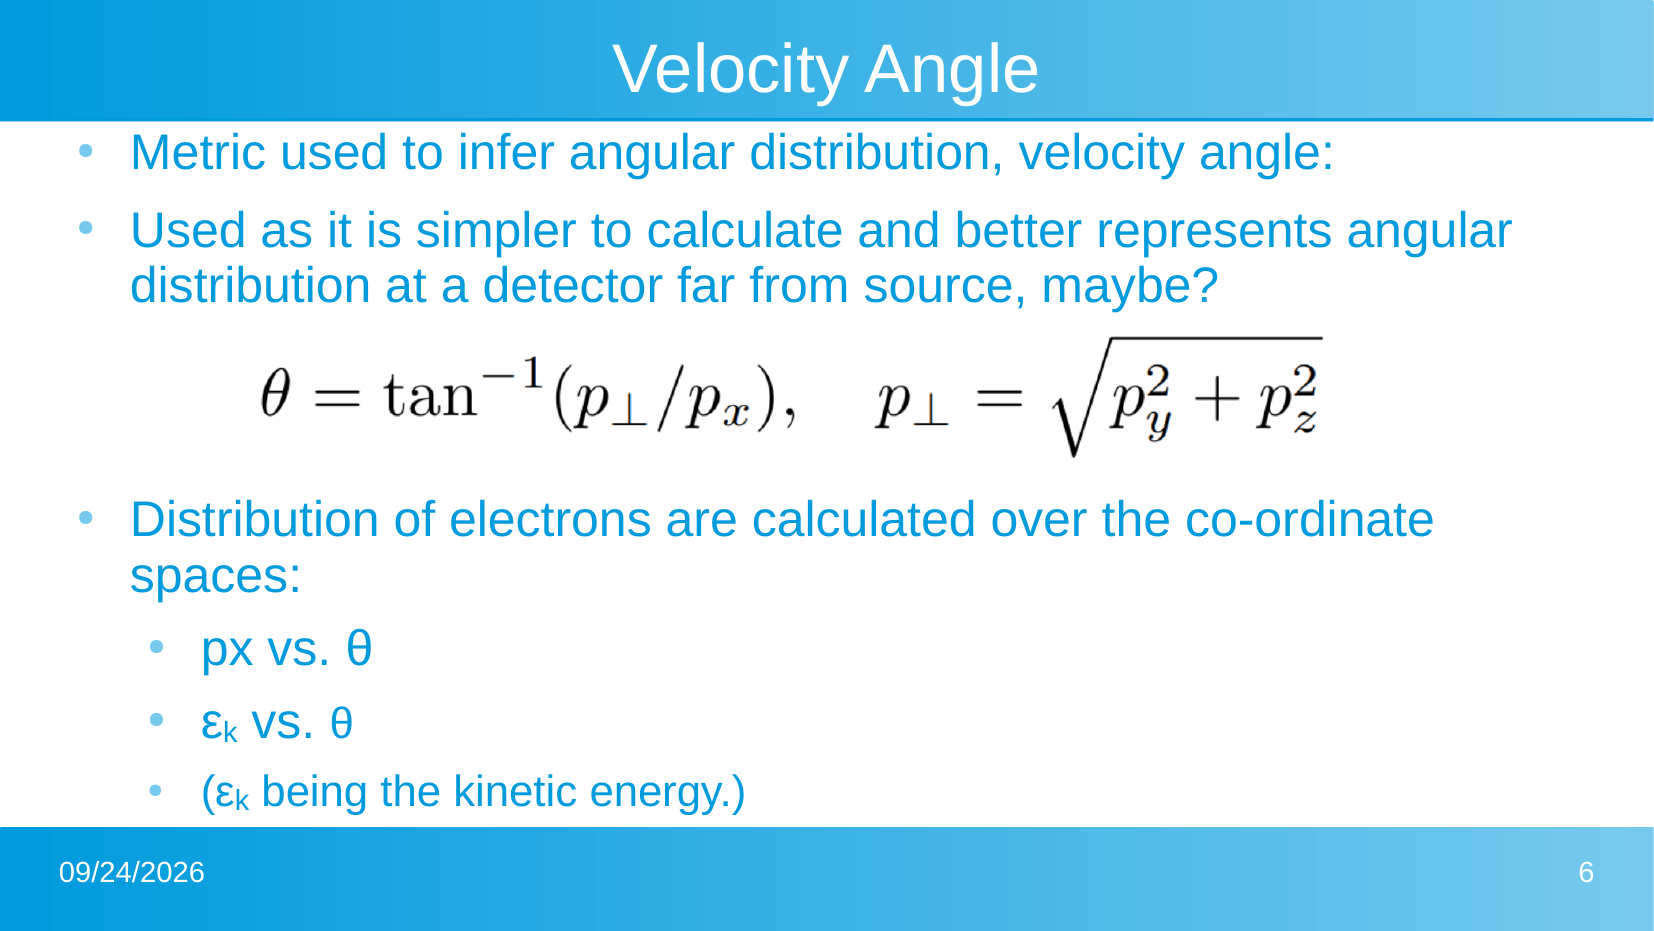

# Velocity Angle
Metric used to infer angular distribution, velocity angle:
Used as it is simpler to calculate and better represents angular distribution at a detector far from source, maybe?
Distribution of electrons are calculated over the co-ordinate spaces:
px vs. θ
εk vs. θ
(εk being the kinetic energy.)
6